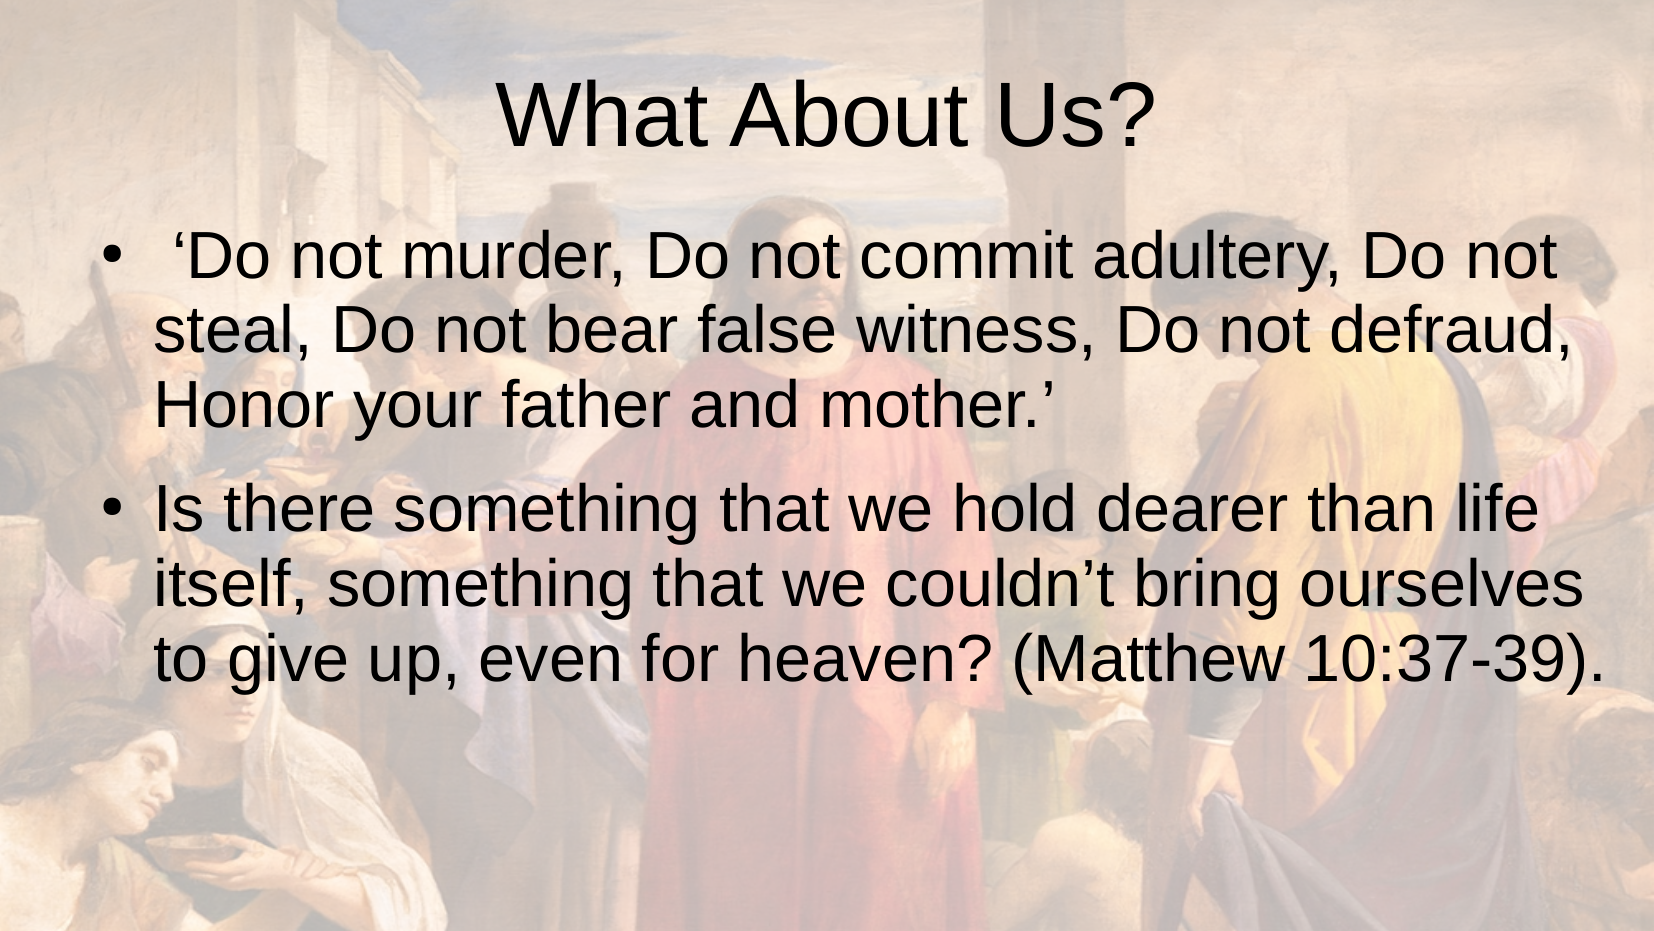

# What About Us?
 ‘Do not murder, Do not commit adultery, Do not steal, Do not bear false witness, Do not defraud, Honor your father and mother.’
Is there something that we hold dearer than life itself, something that we couldn’t bring ourselves to give up, even for heaven? (Matthew 10:37-39).